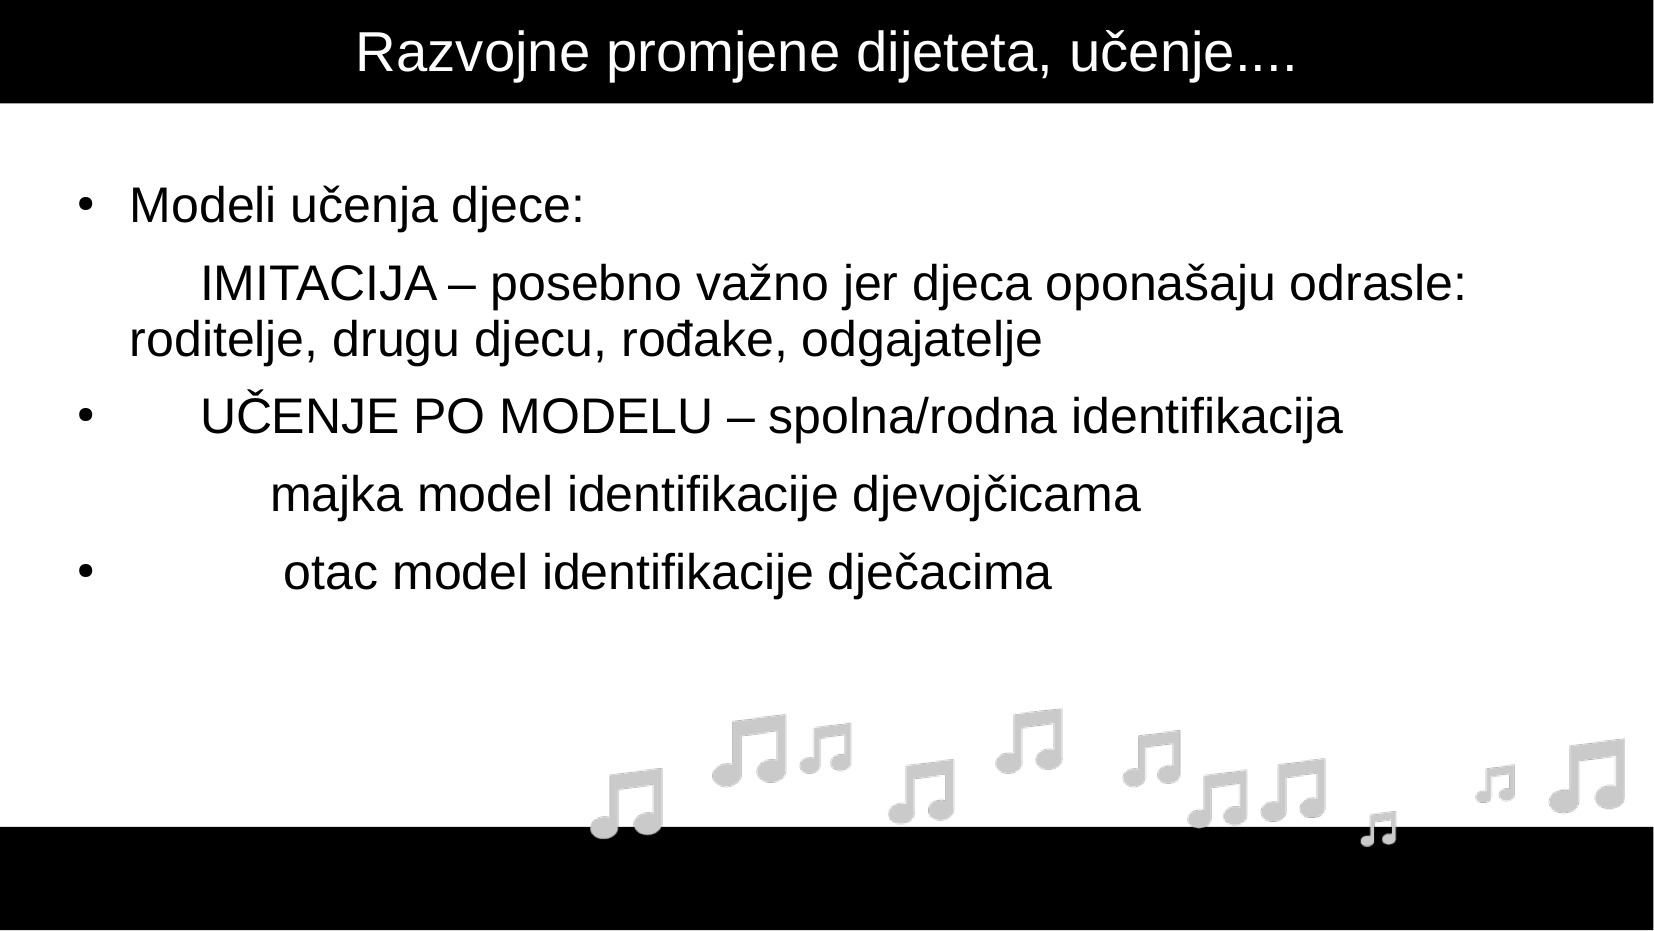

# Razvojne promjene dijeteta, učenje....
Modeli učenja djece:
 IMITACIJA – posebno važno jer djeca oponašaju odrasle: roditelje, drugu djecu, rođake, odgajatelje
 UČENJE PO MODELU – spolna/rodna identifikacija
 majka model identifikacije djevojčicama
 otac model identifikacije dječacima